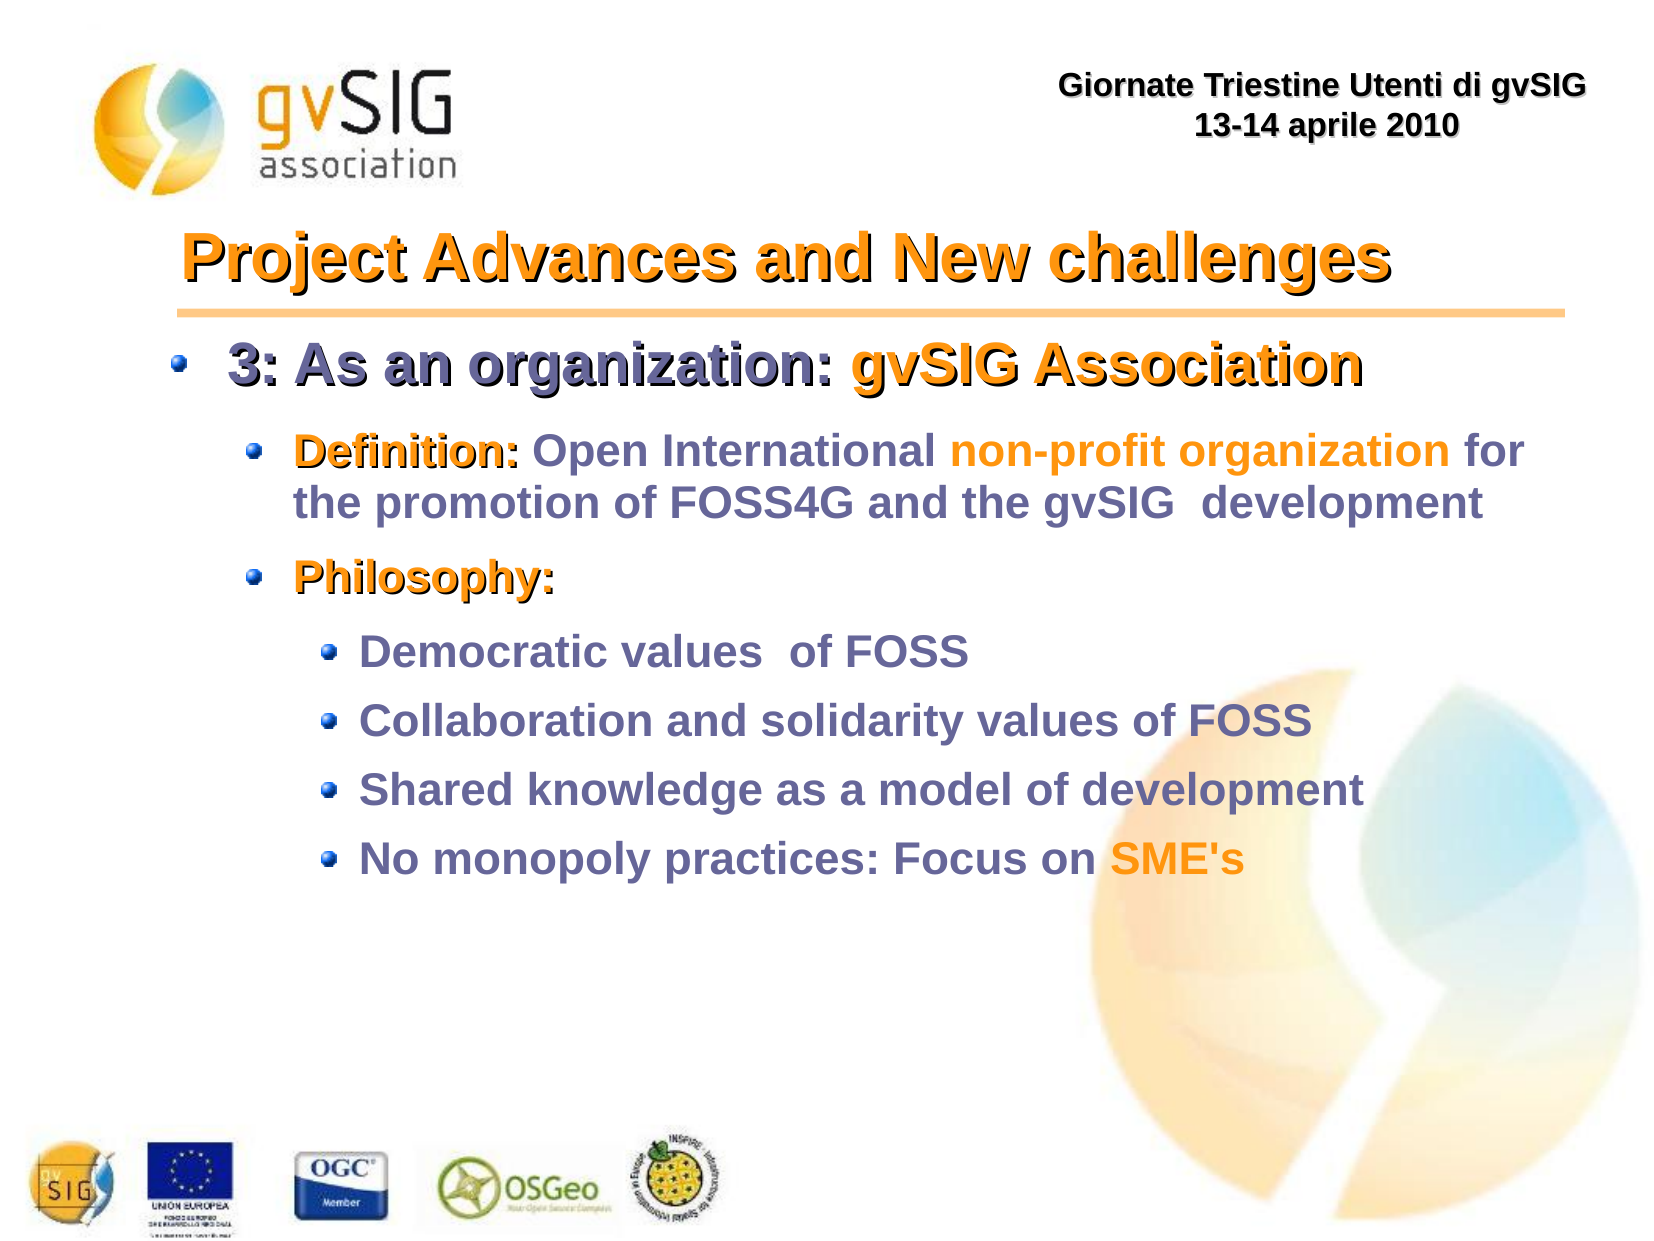

Project Advances and New challenges
# 3: As an organization: gvSIG Association
Definition: Open International non-profit organization for the promotion of FOSS4G and the gvSIG development
Philosophy:
Democratic values of FOSS
Collaboration and solidarity values of FOSS
Shared knowledge as a model of development
No monopoly practices: Focus on SME's